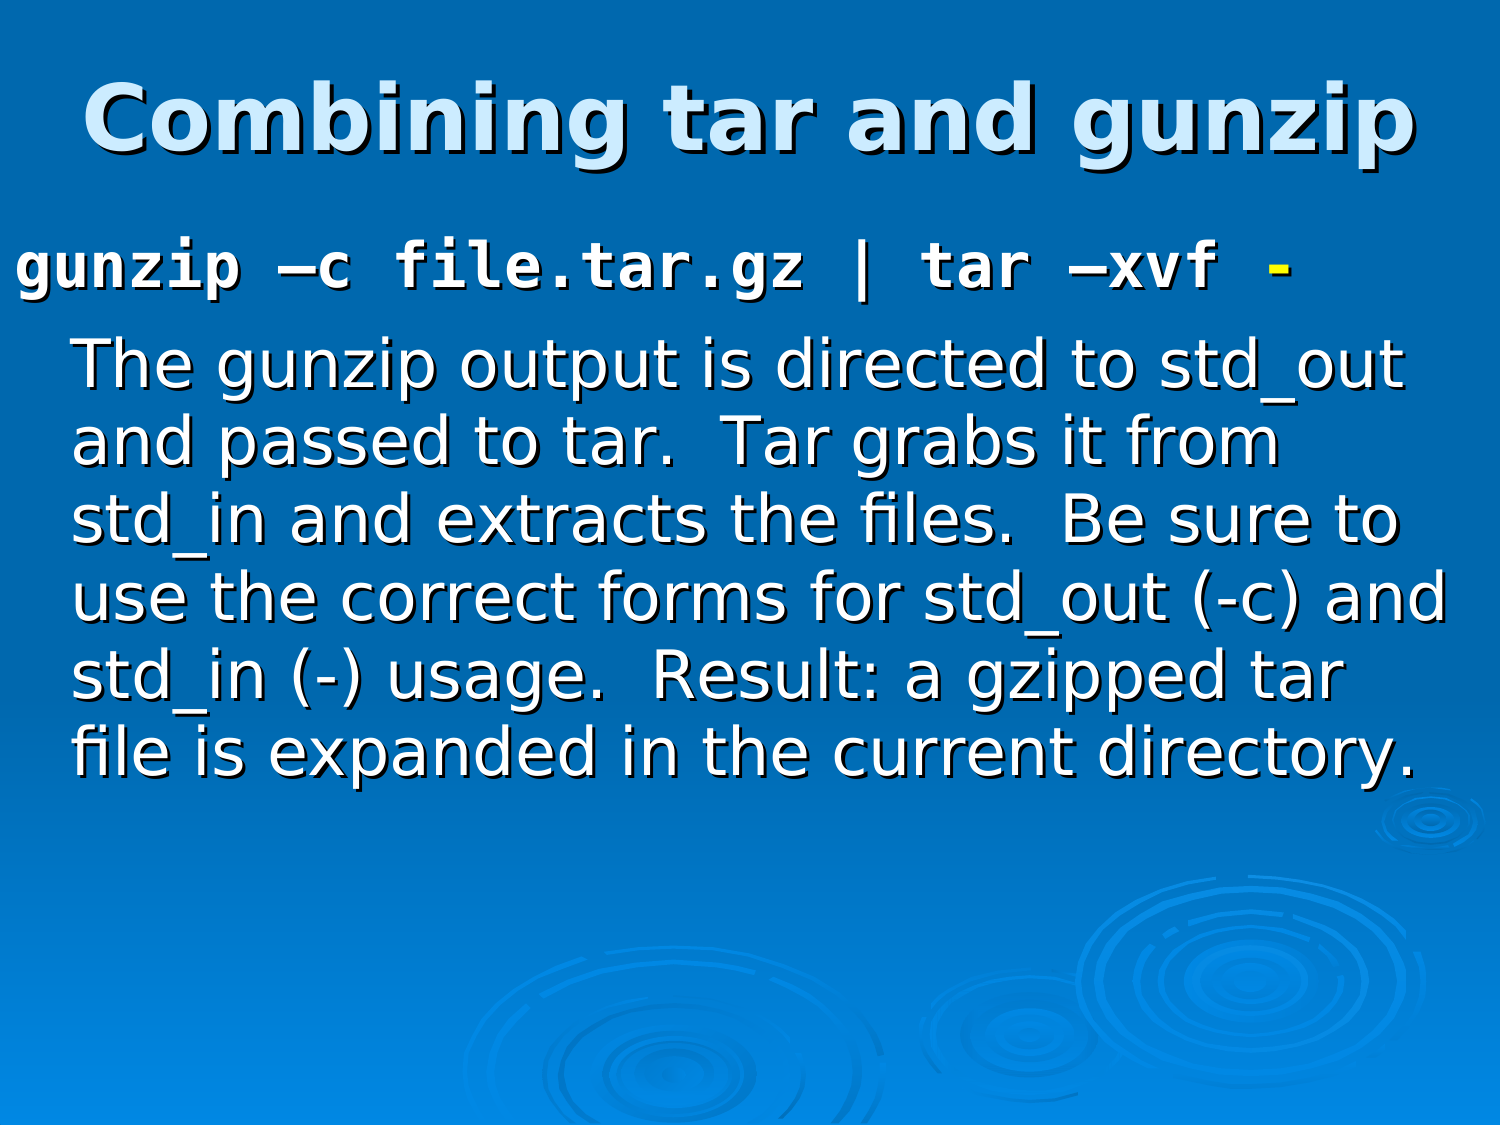

# Combining tar and gunzip
gunzip –c file.tar.gz | tar –xvf -
	The gunzip output is directed to std_out and passed to tar. Tar grabs it from std_in and extracts the files. Be sure to use the correct forms for std_out (-c) and std_in (-) usage. Result: a gzipped tar file is expanded in the current directory.